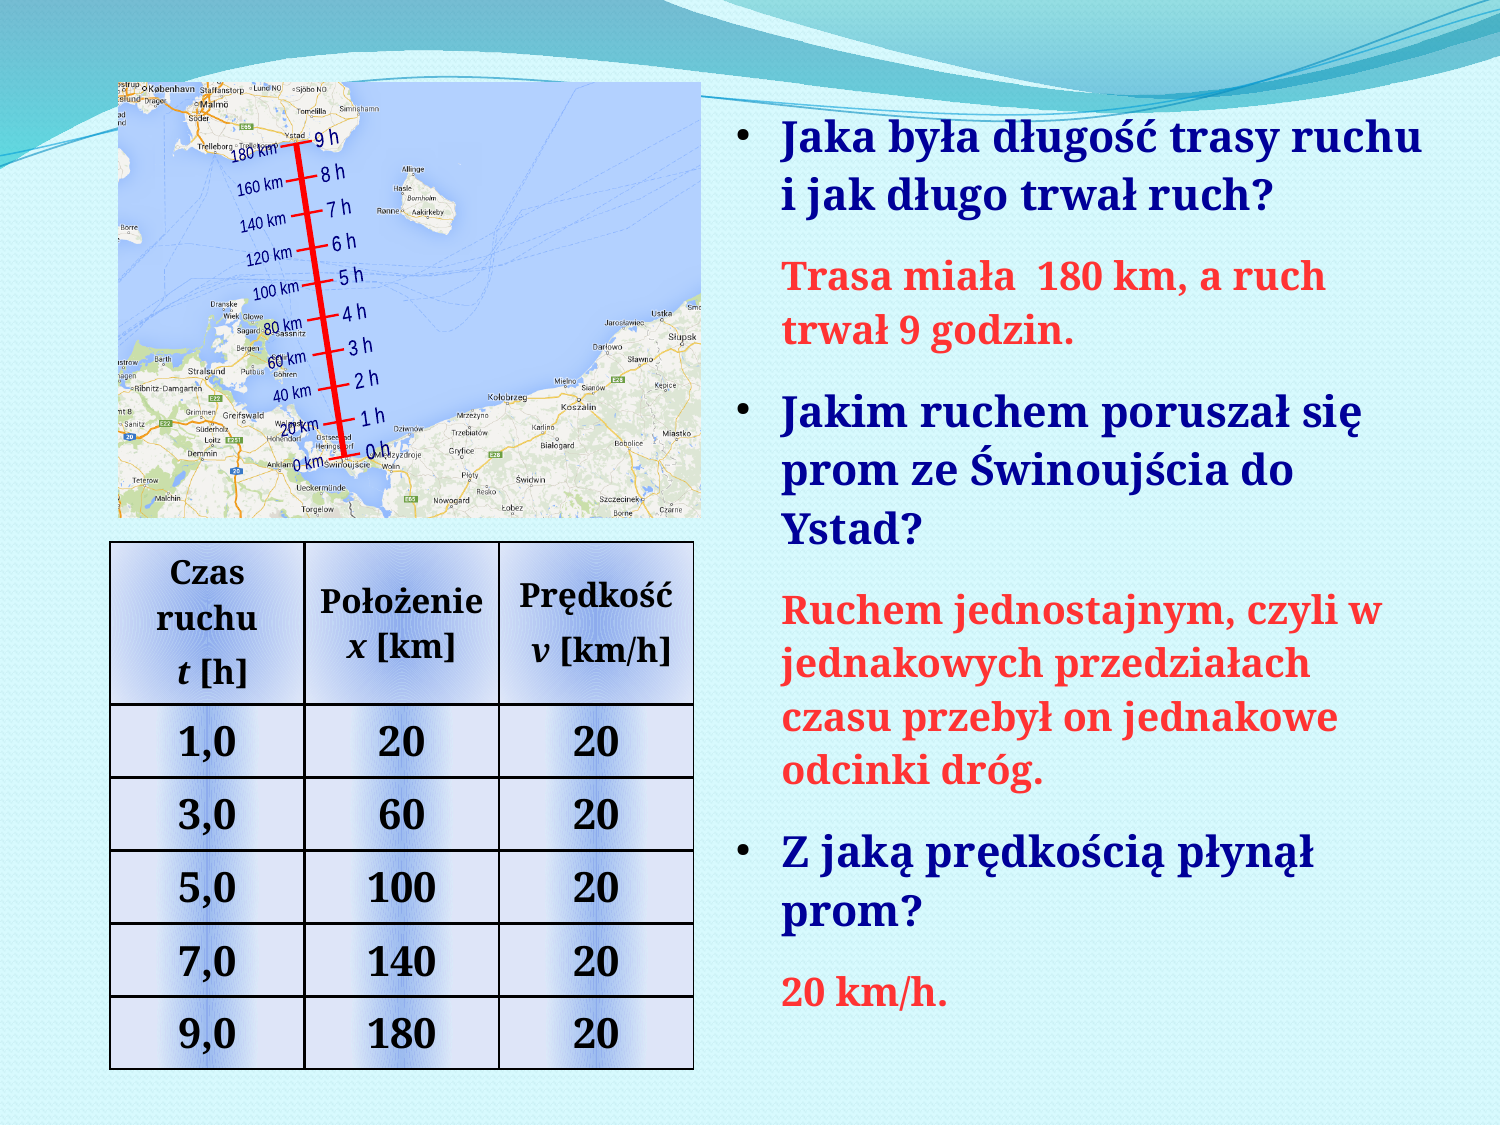

# Ile miała cała trasa ruchu i ile on trwa?
Jakim ruchem poruszał się prom ze Świnoujścia do Ystad?
Z jaką prędkością płynął prom?
Jaka była długość trasy ruchu i jak długo trwał ruch?
Trasa miała 180 km, a ruch trwał 9 godzin.
Jakim ruchem poruszał się prom ze Świnoujścia do Ystad?
Ruchem jednostajnym, czyli w jednakowych przedziałach czasu przebył on jednakowe odcinki dróg.
Z jaką prędkością płynął prom?
20 km/h.
| Czas ruchu t [h] | Położenie x [km] | Prędkość v [km/h] |
| --- | --- | --- |
| 1,0 | 20 | 20 |
| 3,0 | 60 | 20 |
| 5,0 | 100 | 20 |
| 7,0 | 140 | 20 |
| 9,0 | 180 | 20 |
Trasa miała 180 km, a ruch trwał 9 godzin.
Ruchem jednostajnym, czyli w jednakowych przedziałach czasu przebył on jednakowe odcinki dróg.
20 km/h
.